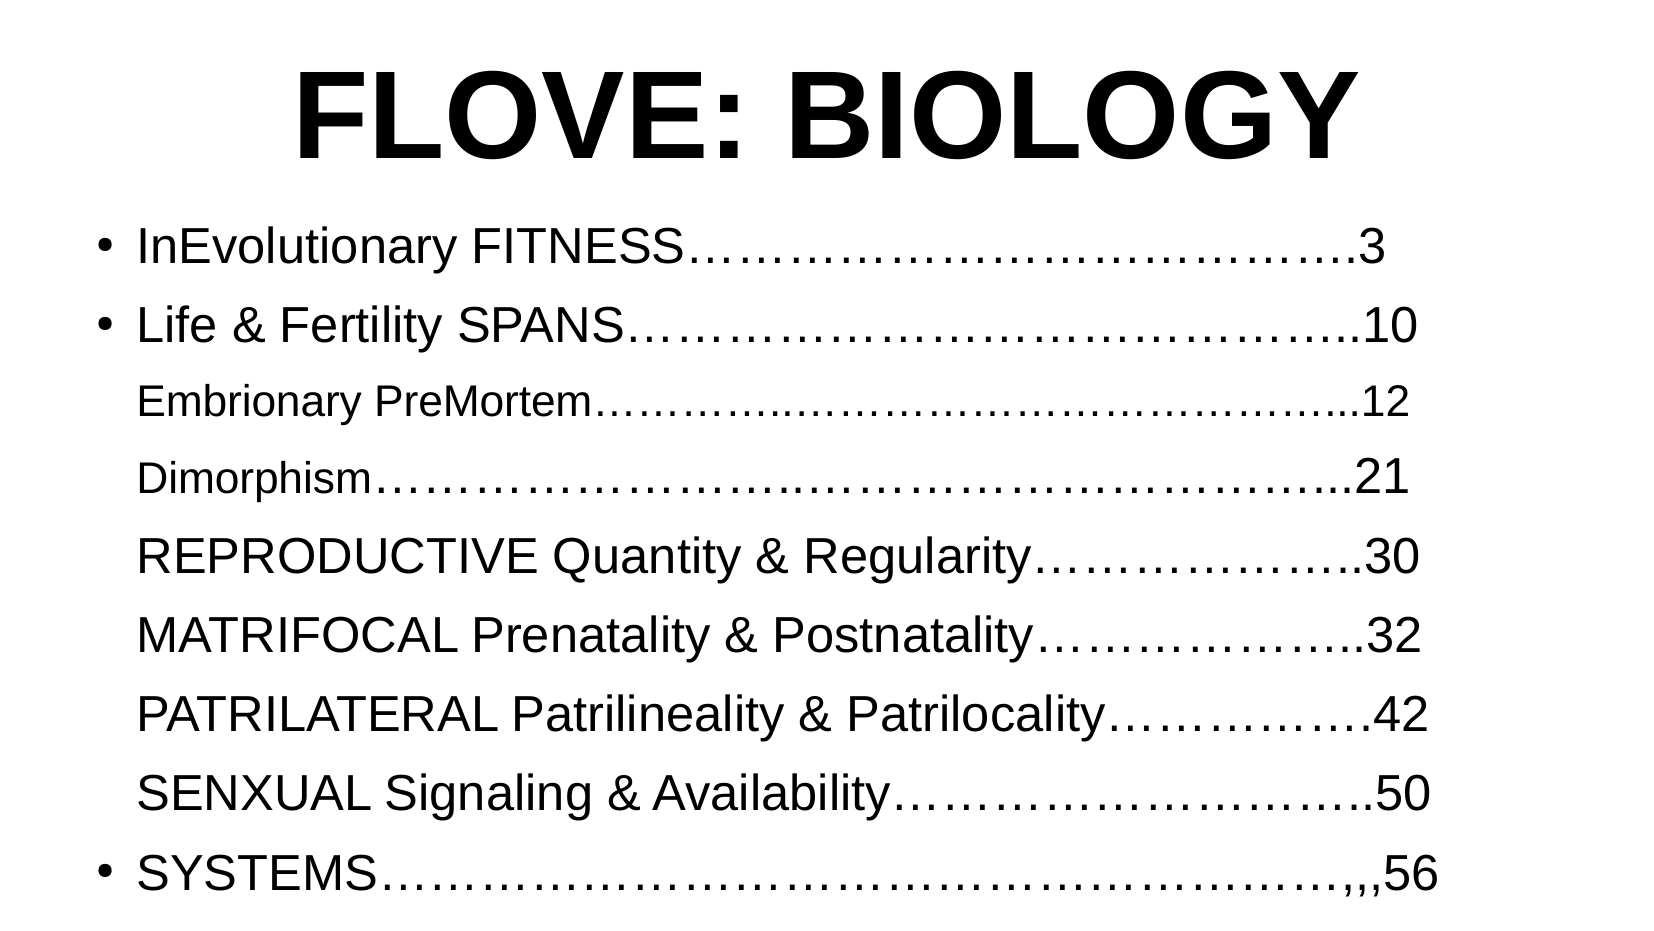

FLOVE: BIOLOGY
# InEvolutionary FITNESS………………………………….3
Life & Fertility SPANS……………………………………..10
Embrionary PreMortem…………..………………………………...12
Dimorphism……………………..…………………………...21
REPRODUCTIVE Quantity & Regularity………………..30
MATRIFOCAL Prenatality & Postnatality………………..32
PATRILATERAL Patrilineality & Patrilocality…………….42
SENXUAL Signaling & Availability………………………..50
SYSTEMS…………………………………………………,,,56